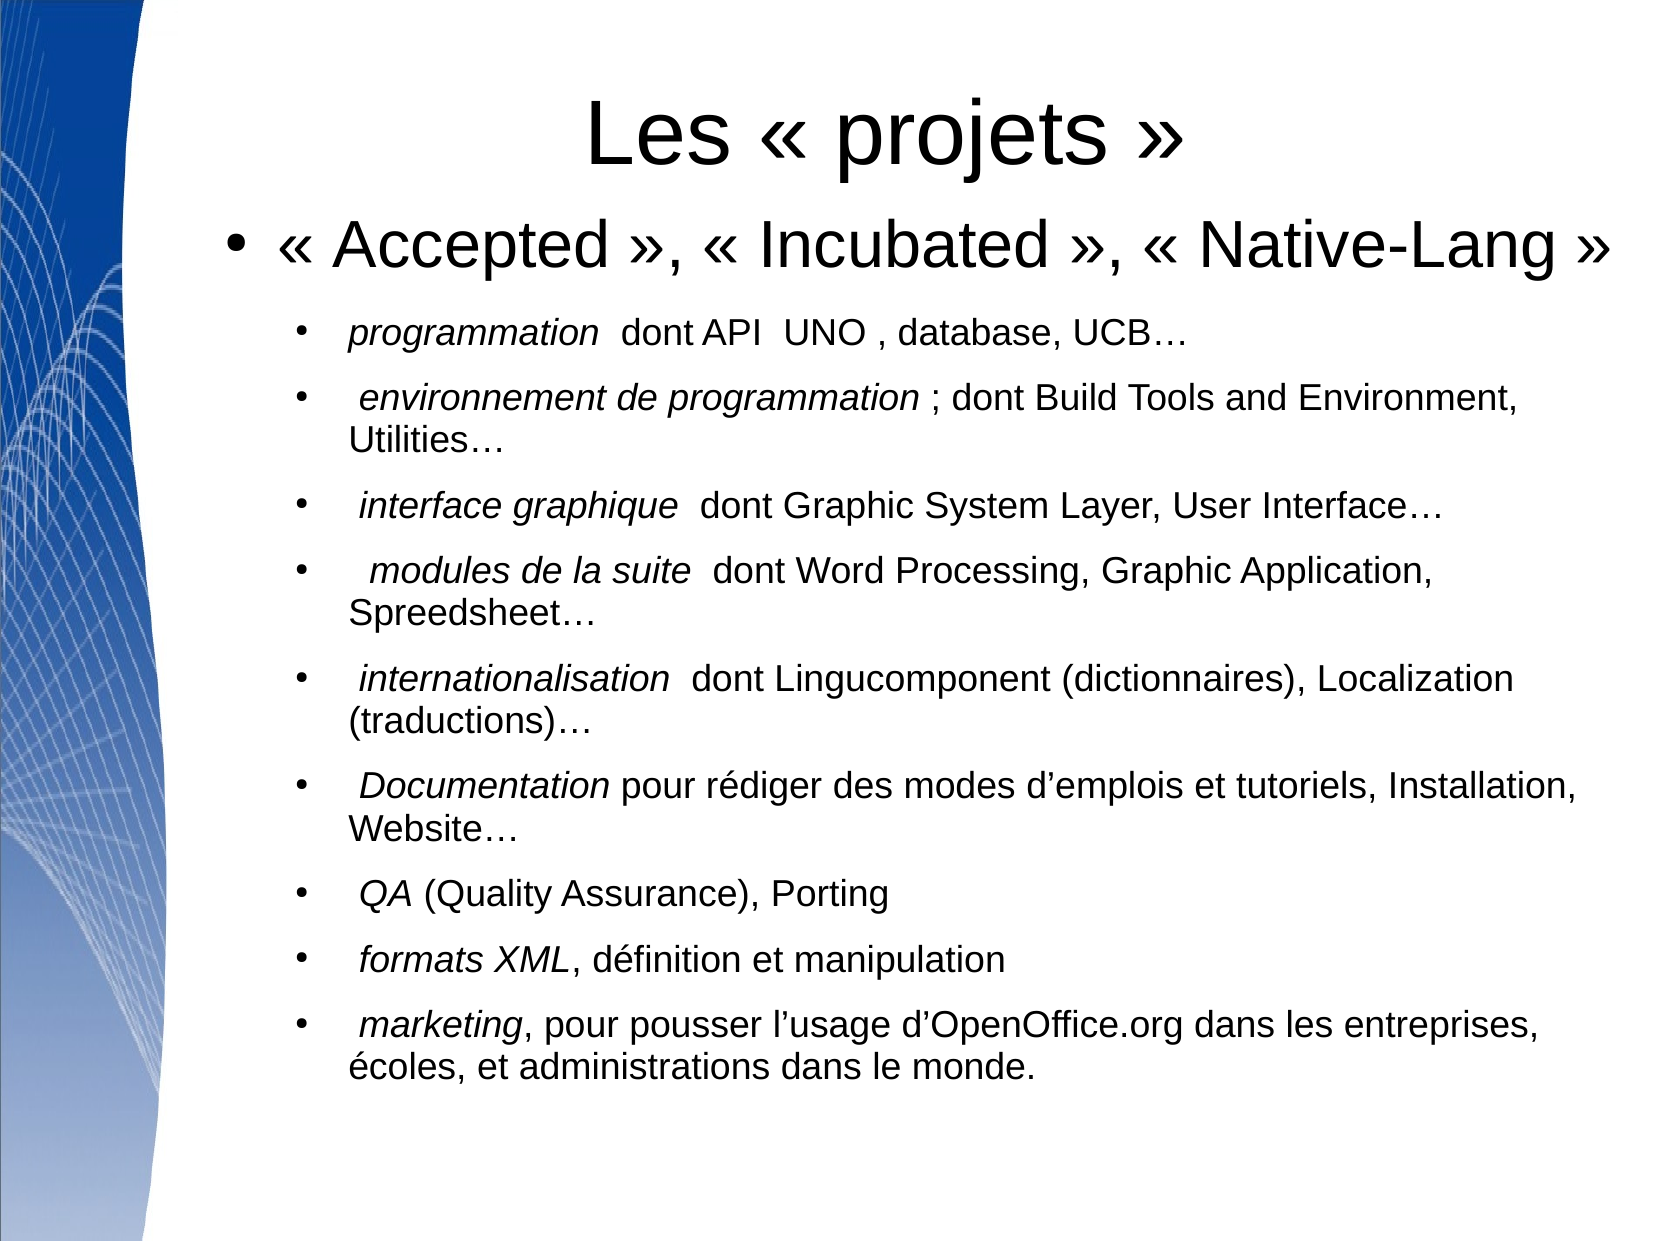

# Les « projets »
« Accepted », « Incubated », « Native-Lang »
programmation dont API UNO , database, UCB…
 environnement de programmation ; dont Build Tools and Environment, Utilities…
 interface graphique dont Graphic System Layer, User Interface…
 modules de la suite dont Word Processing, Graphic Application, Spreedsheet…
 internationalisation dont Lingucomponent (dictionnaires), Localization (traductions)…
 Documentation pour rédiger des modes d’emplois et tutoriels, Installation, Website…
 QA (Quality Assurance), Porting
 formats XML, définition et manipulation
 marketing, pour pousser l’usage d’OpenOffice.org dans les entreprises, écoles, et administrations dans le monde.